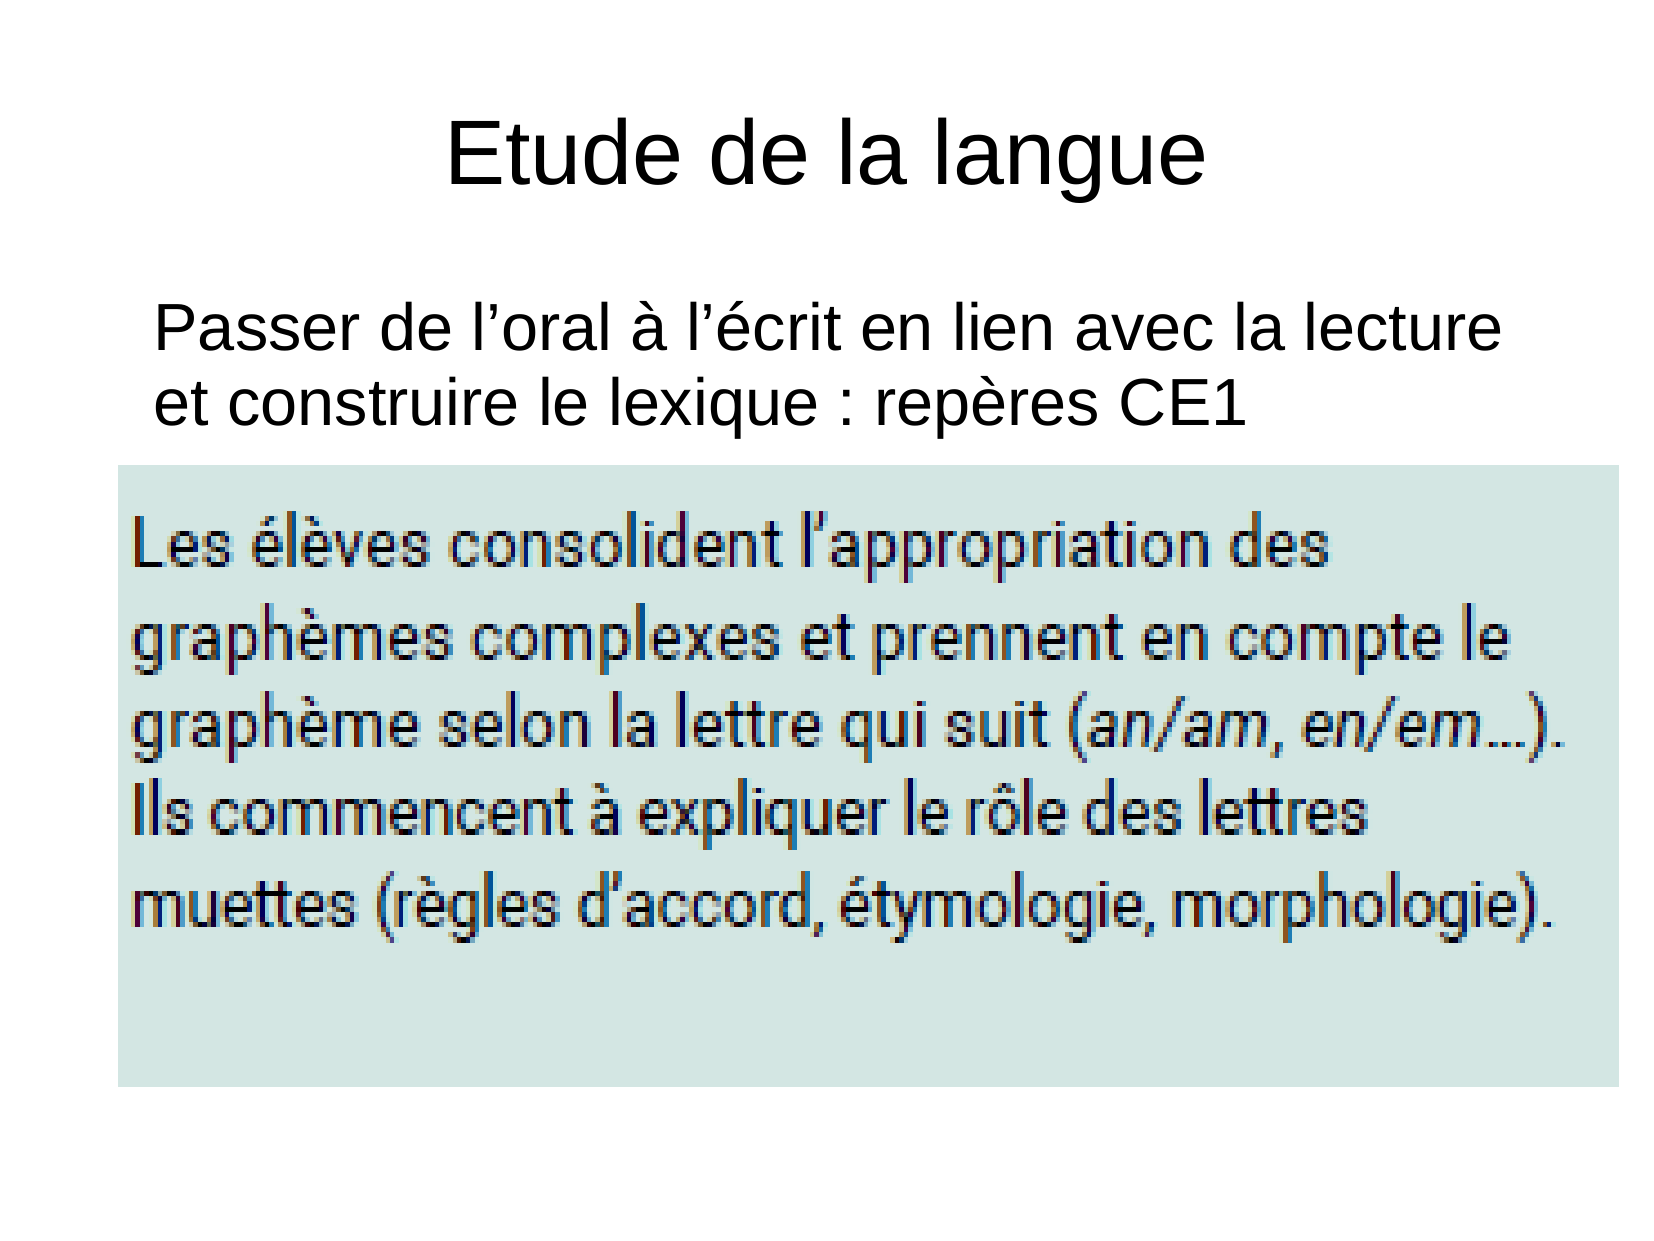

# Etude de la langue
Passer de l’oral à l’écrit en lien avec la lecture et construire le lexique : repères CE1